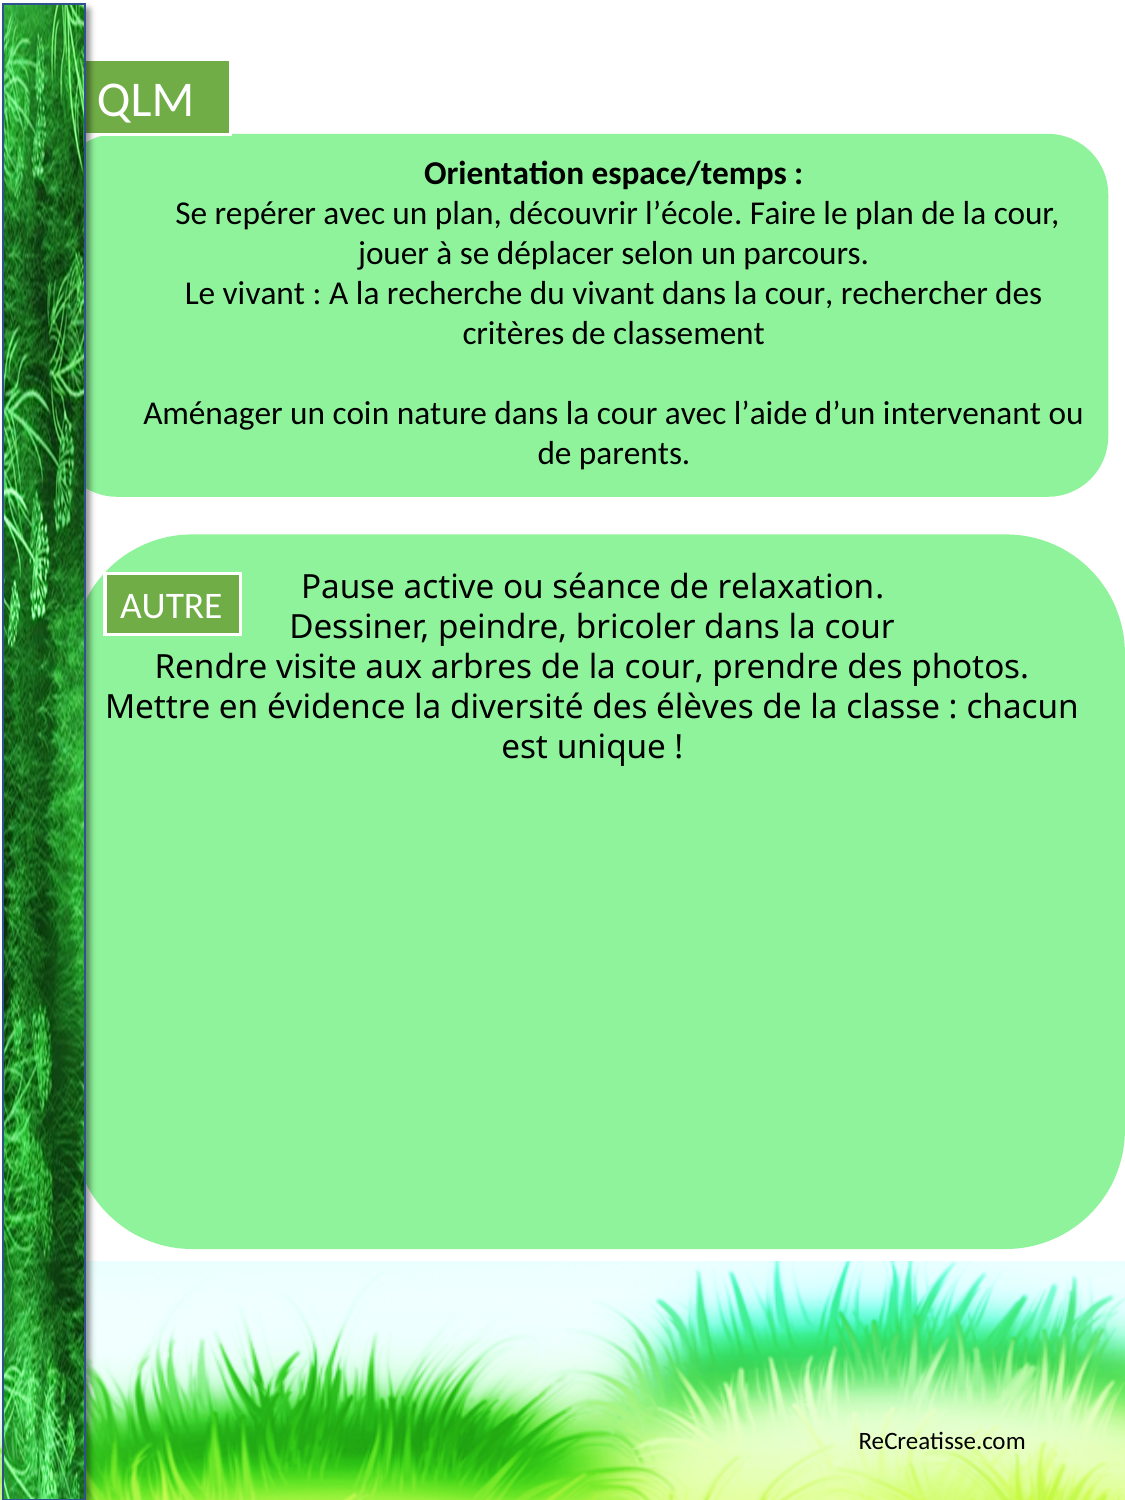

QLM
Orientation espace/temps :
 Se repérer avec un plan, découvrir l’école. Faire le plan de la cour, jouer à se déplacer selon un parcours.
Le vivant : A la recherche du vivant dans la cour, rechercher des critères de classement
Aménager un coin nature dans la cour avec l’aide d’un intervenant ou de parents.
Pause active ou séance de relaxation.
Dessiner, peindre, bricoler dans la cour
Rendre visite aux arbres de la cour, prendre des photos.
Mettre en évidence la diversité des élèves de la classe : chacun est unique !
AUTRE
ReCreatisse.com